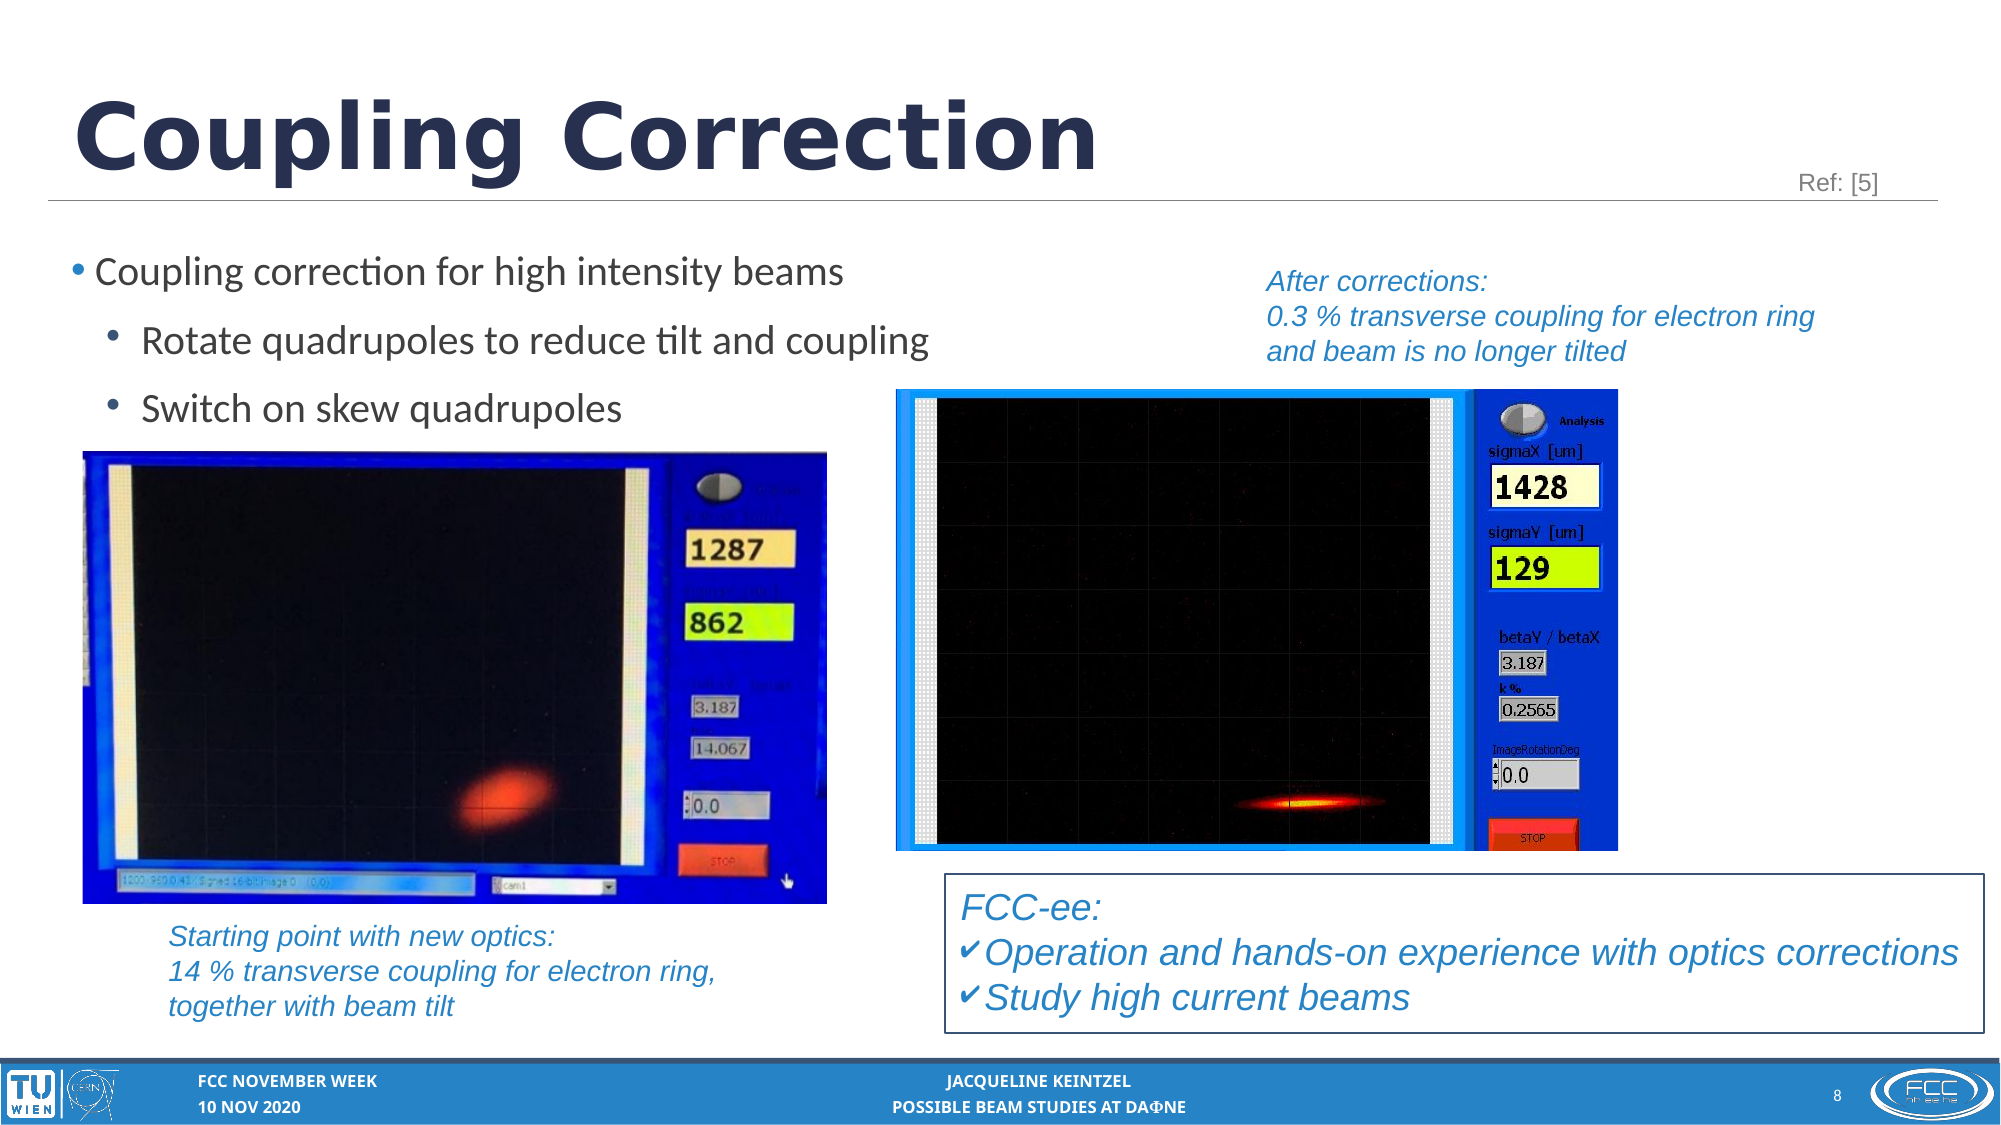

Coupling Correction
Ref: [5]
 Coupling correction for high intensity beams
Rotate quadrupoles to reduce tilt and coupling
Switch on skew quadrupoles
After corrections:
0.3 % transverse coupling for electron ring and beam is no longer tilted
FCC-ee:
Operation and hands-on experience with optics corrections
Study high current beams
Starting point with new optics:
14 % transverse coupling for electron ring, together with beam tilt